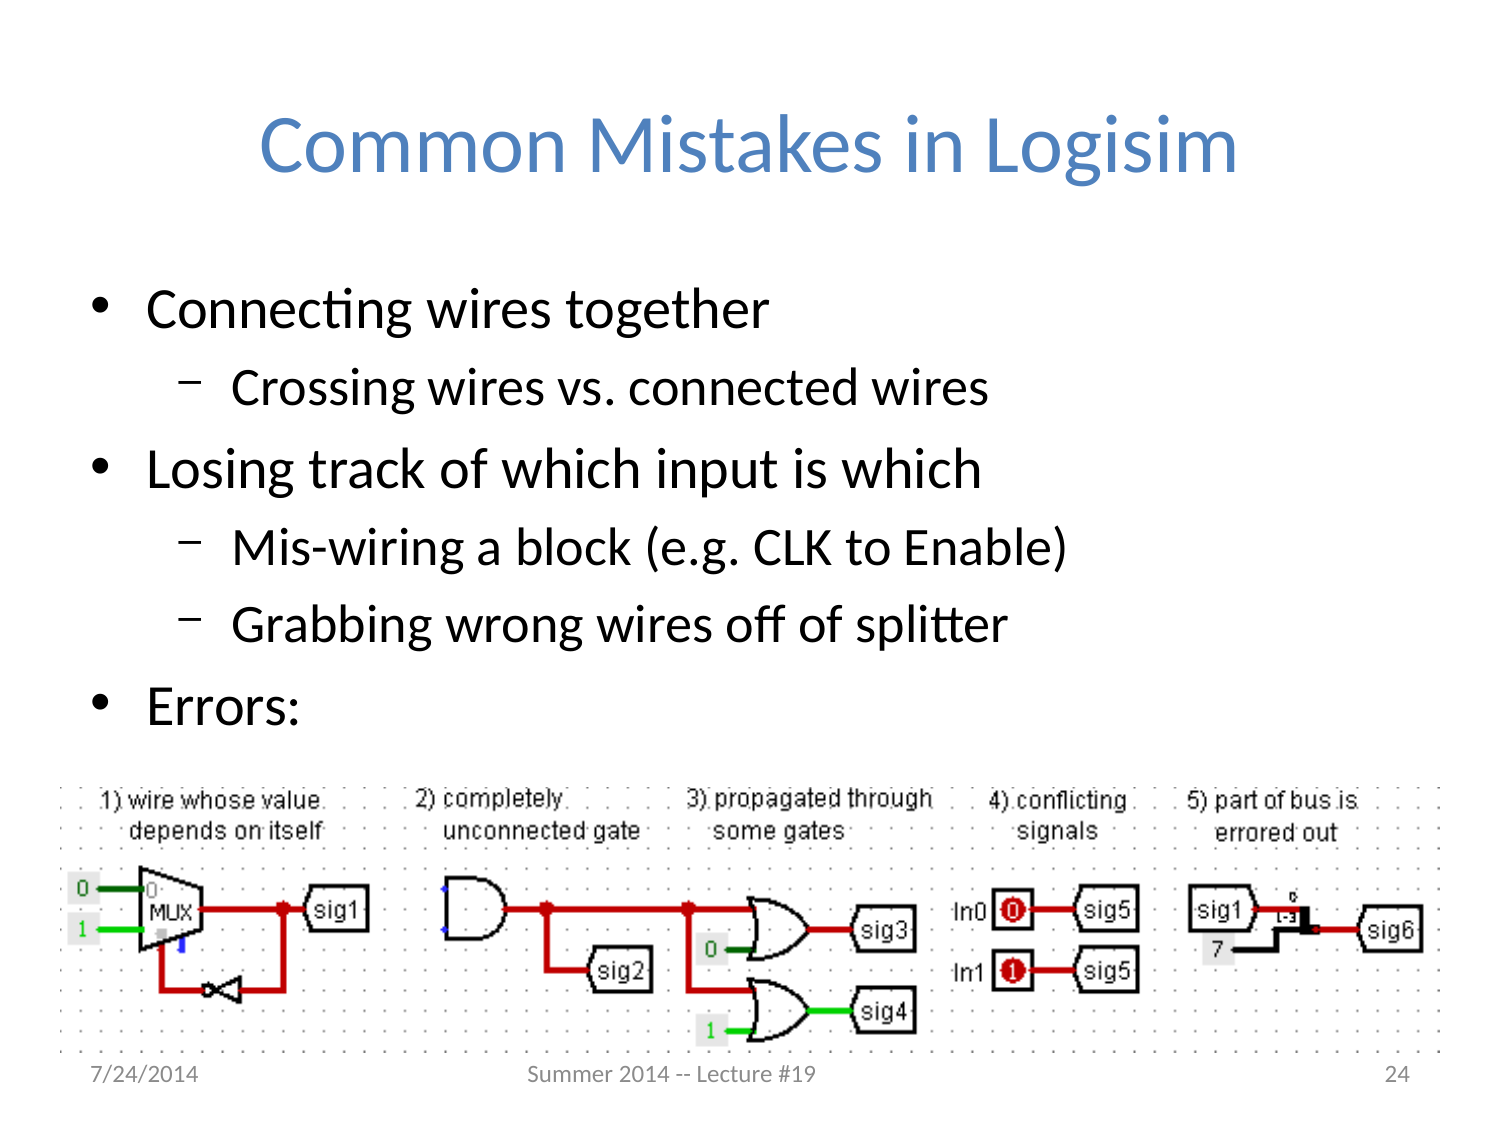

Common Mistakes in Logisim
# Connecting wires together
Crossing wires vs. connected wires
Losing track of which input is which
Mis-wiring a block (e.g. CLK to Enable)
Grabbing wrong wires off of splitter
Errors:
7/24/2014
Summer 2014 -- Lecture #19